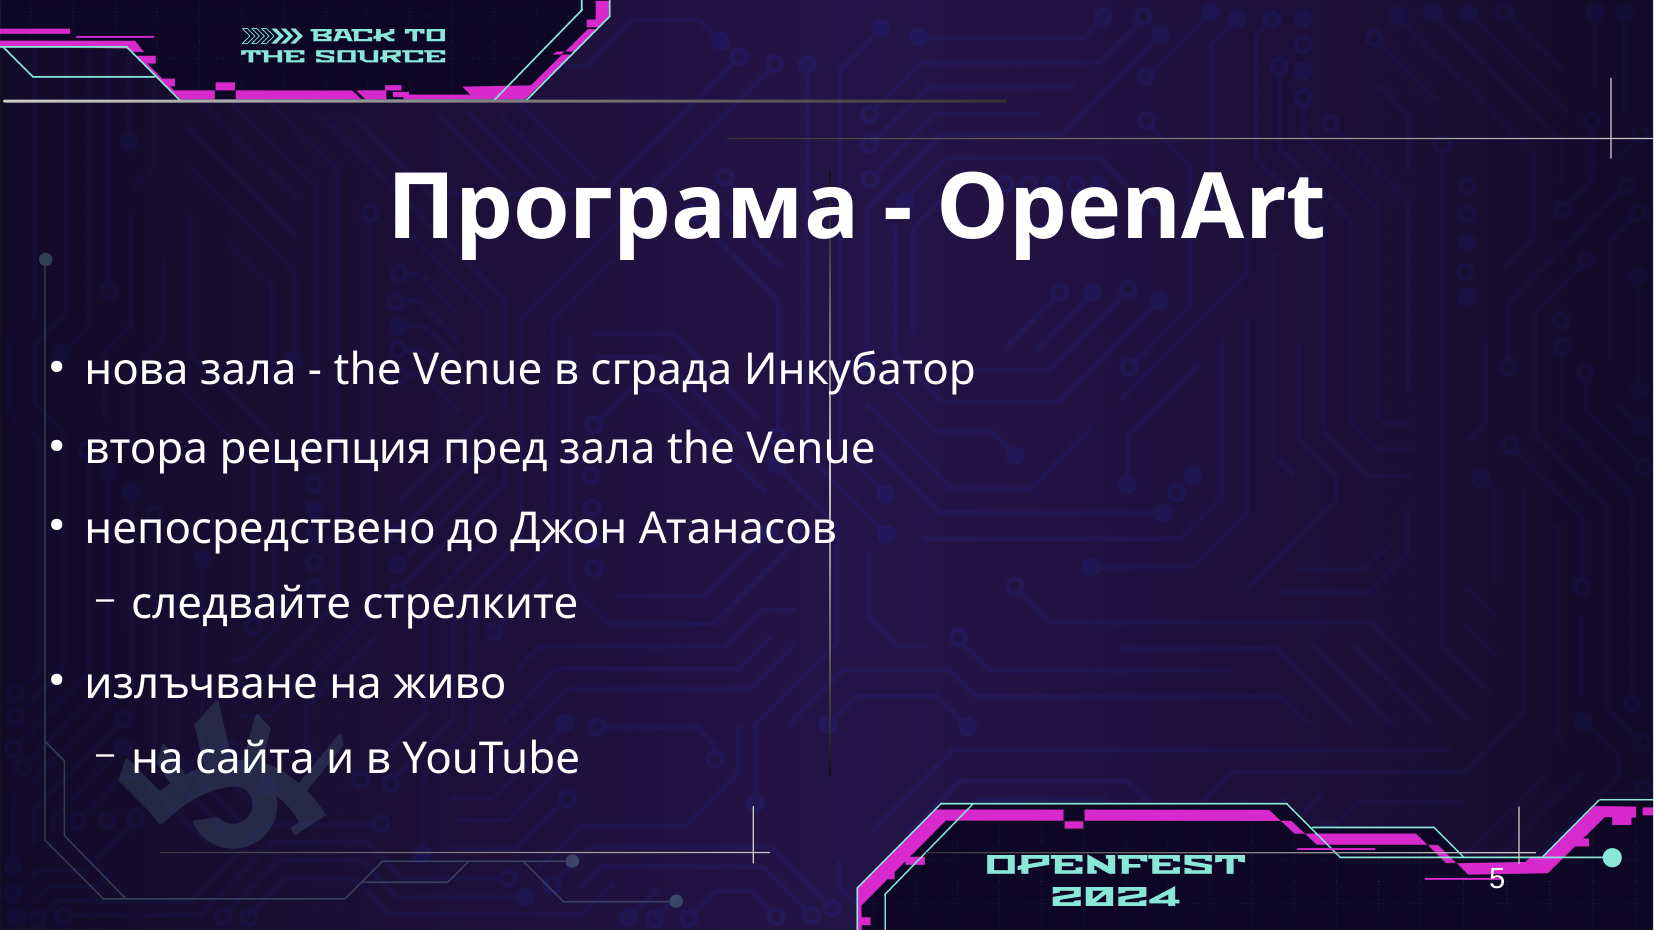

# Програма - OpenArt
нова зала - the Venue в сграда Инкубатор
втора рецепция пред зала the Venue
непосредствено до Джон Атанасов
следвайте стрелките
излъчване на живо
на сайта и в YouTube
5